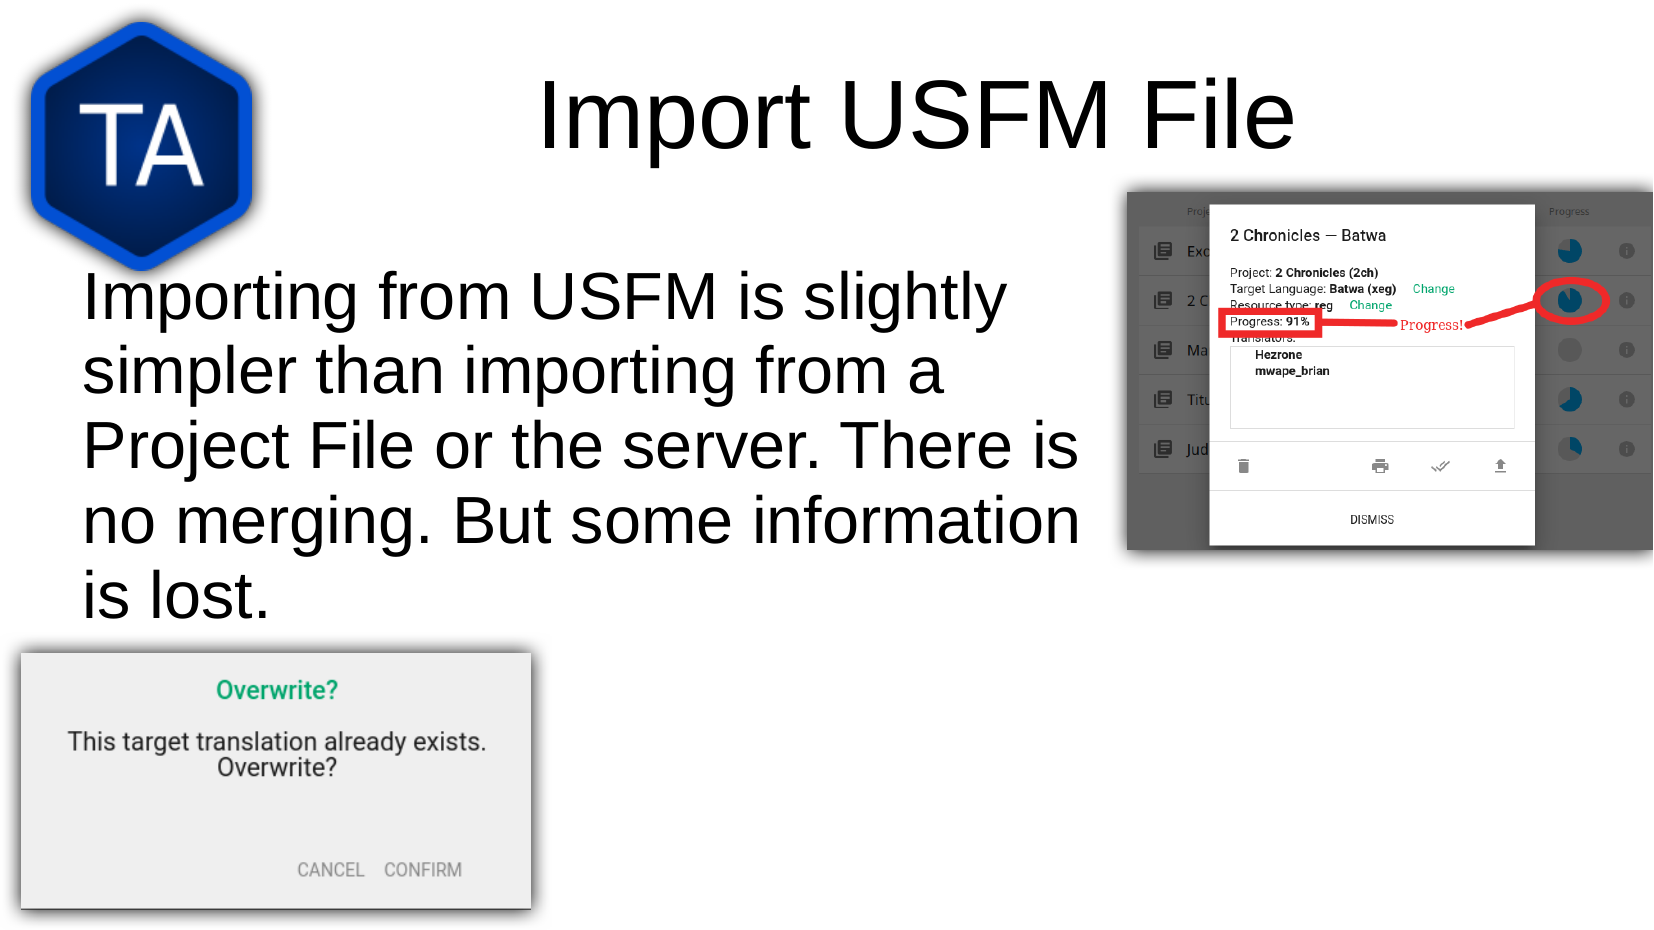

# Import USFM File
Importing from USFM is slightly simpler than importing from a Project File or the server. There is no merging. But some information is lost.